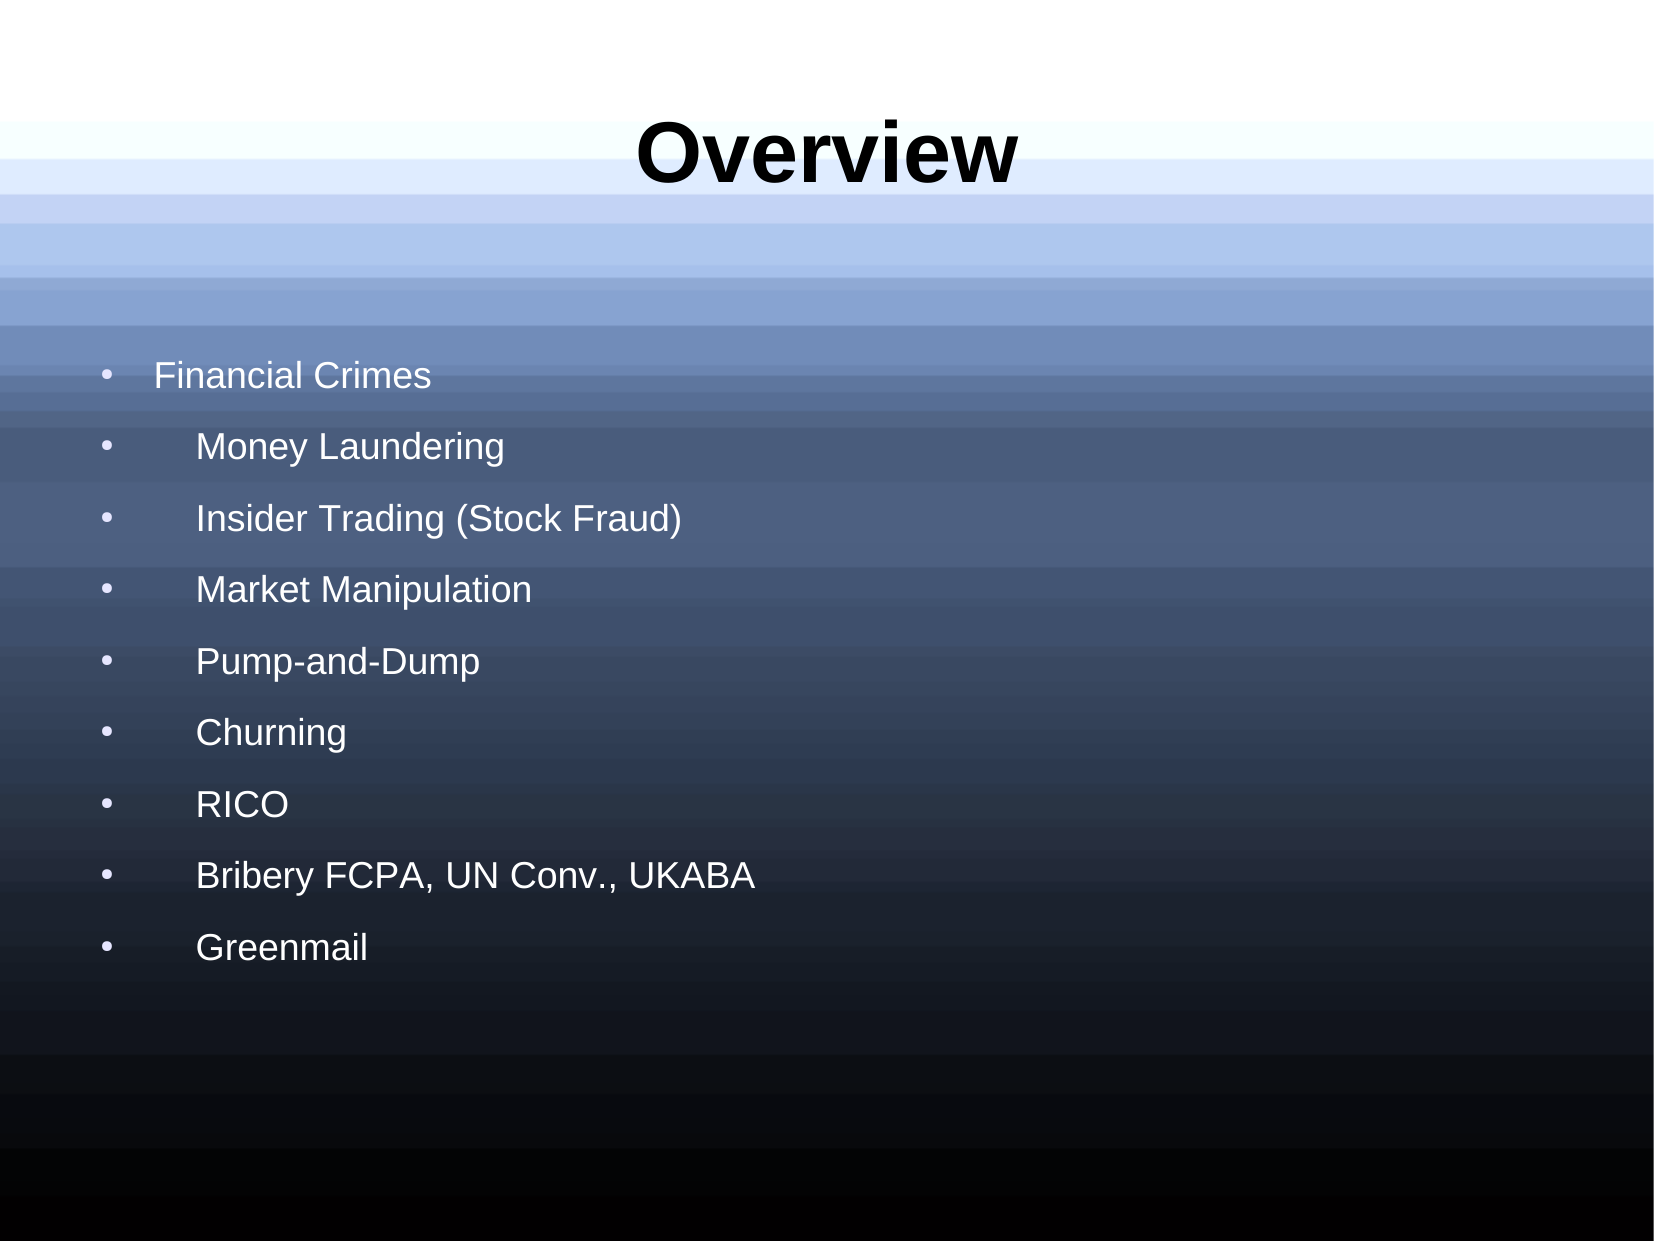

# Overview
Financial Crimes
 Money Laundering
 Insider Trading (Stock Fraud)
 Market Manipulation
 Pump-and-Dump
 Churning
 RICO
 Bribery FCPA, UN Conv., UKABA
 Greenmail